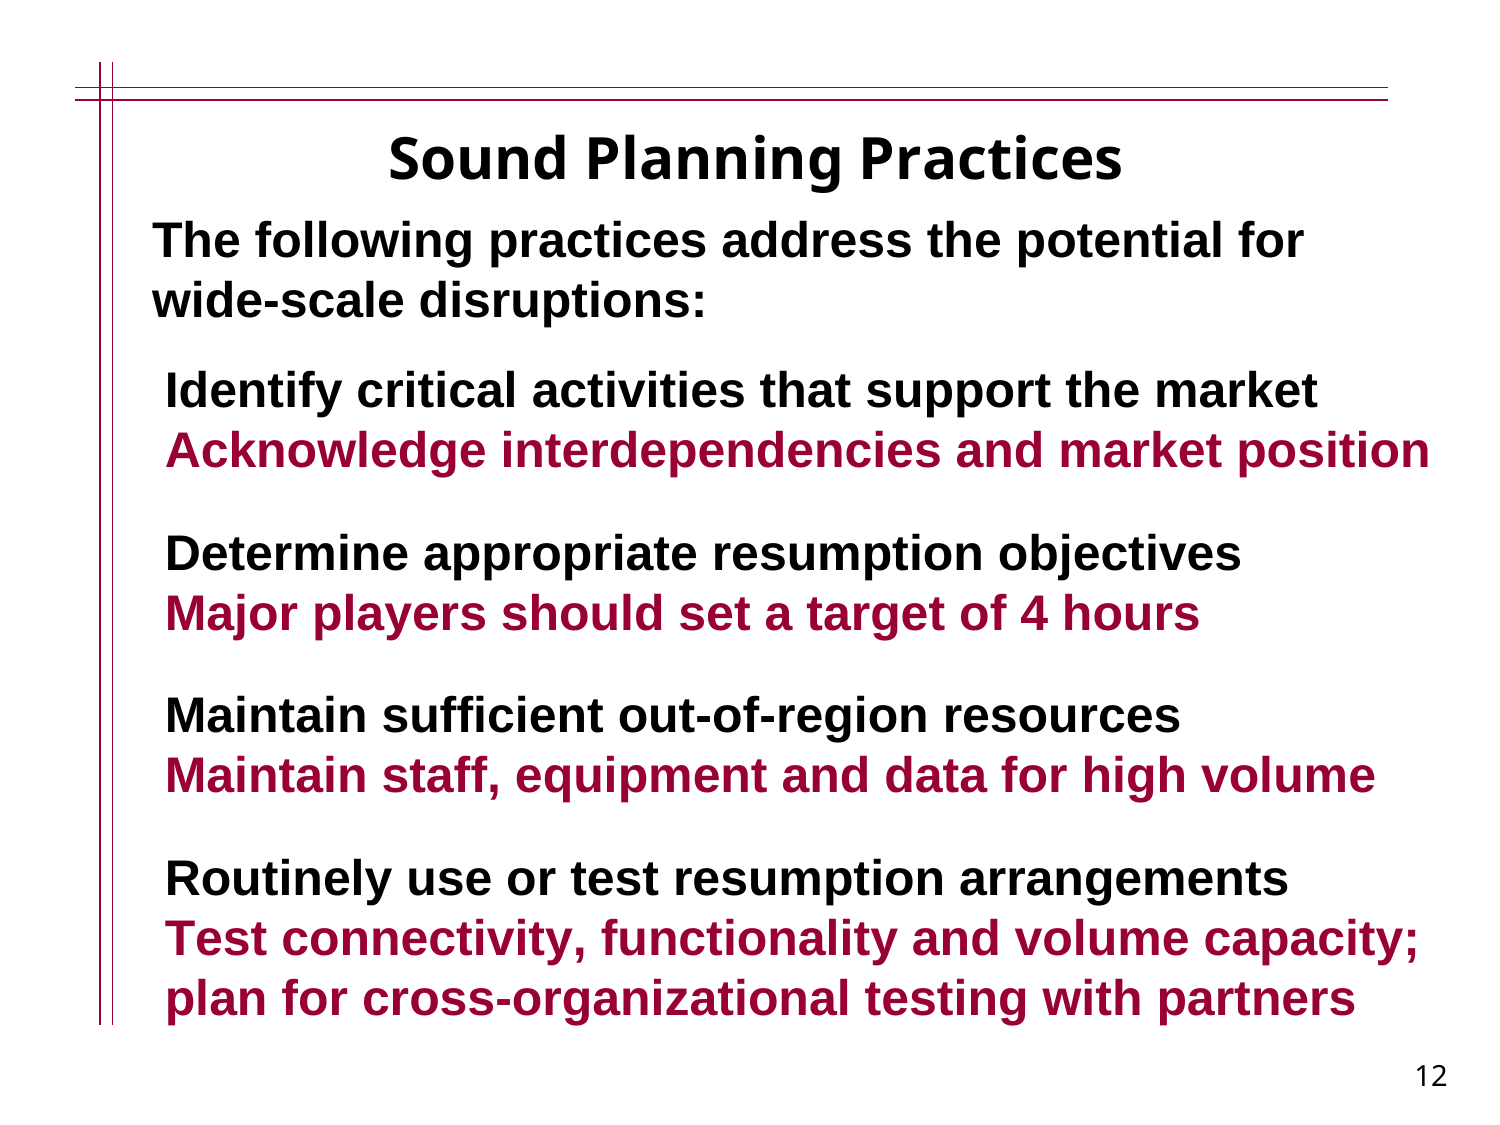

# Sound Planning Practices
The following practices address the potential for wide-scale disruptions:
Identify critical activities that support the market Acknowledge interdependencies and market position
Determine appropriate resumption objectives Major players should set a target of 4 hours
Maintain sufficient out-of-region resources	 Maintain staff, equipment and data for high volume
Routinely use or test resumption arrangements Test connectivity, functionality and volume capacity; plan for cross-organizational testing with partners
12